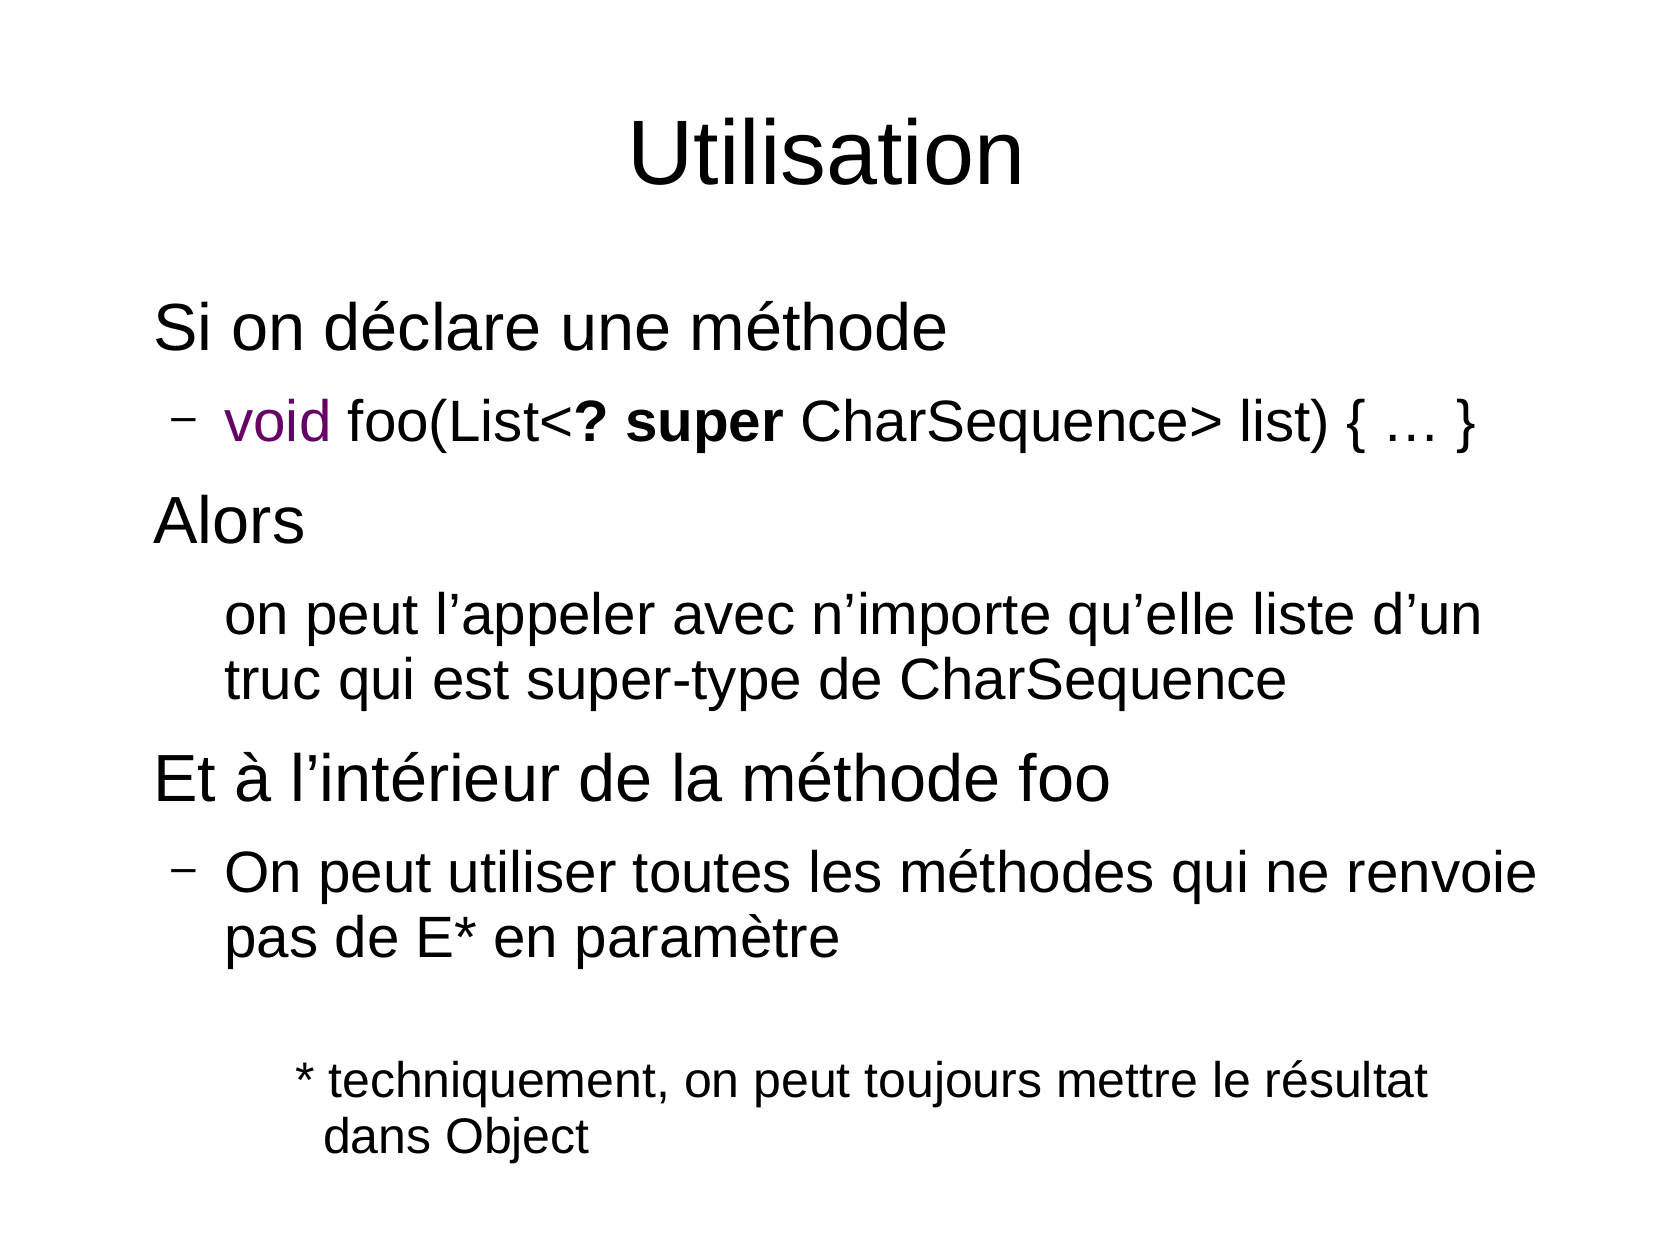

# Utilisation
Si on déclare une méthode
void foo(List<? super CharSequence> list) { … }
Alors
on peut l’appeler avec n’importe qu’elle liste d’un truc qui est super-type de CharSequence
Et à l’intérieur de la méthode foo
On peut utiliser toutes les méthodes qui ne renvoie pas de E* en paramètre
* techniquement, on peut toujours mettre le résultat
 dans Object